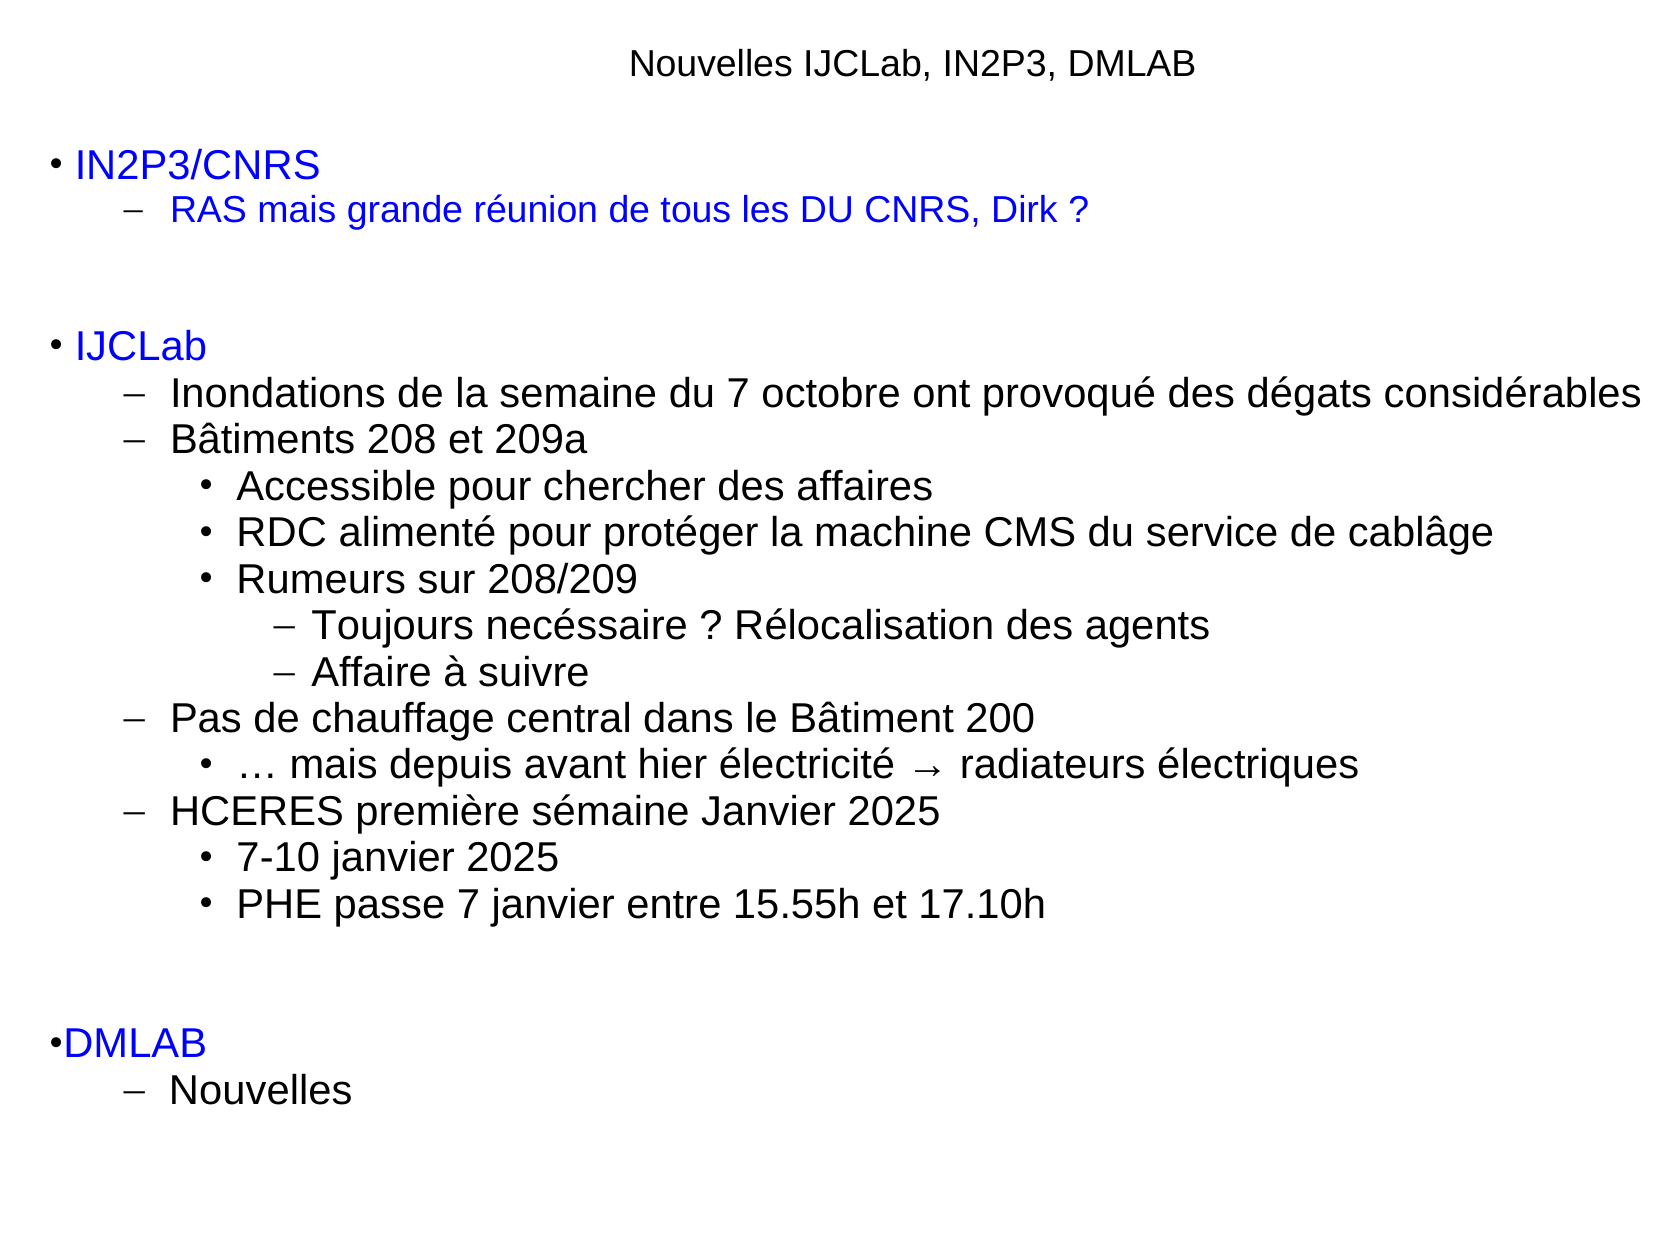

Nouvelles IJCLab, IN2P3, DMLAB
 IN2P3/CNRS
RAS mais grande réunion de tous les DU CNRS, Dirk ?
 IJCLab
Inondations de la semaine du 7 octobre ont provoqué des dégats considérables
Bâtiments 208 et 209a
Accessible pour chercher des affaires
RDC alimenté pour protéger la machine CMS du service de cablâge
Rumeurs sur 208/209
Toujours necéssaire ? Rélocalisation des agents
Affaire à suivre
Pas de chauffage central dans le Bâtiment 200
… mais depuis avant hier électricité → radiateurs électriques
HCERES première sémaine Janvier 2025
7-10 janvier 2025
PHE passe 7 janvier entre 15.55h et 17.10h
DMLAB
Nouvelles